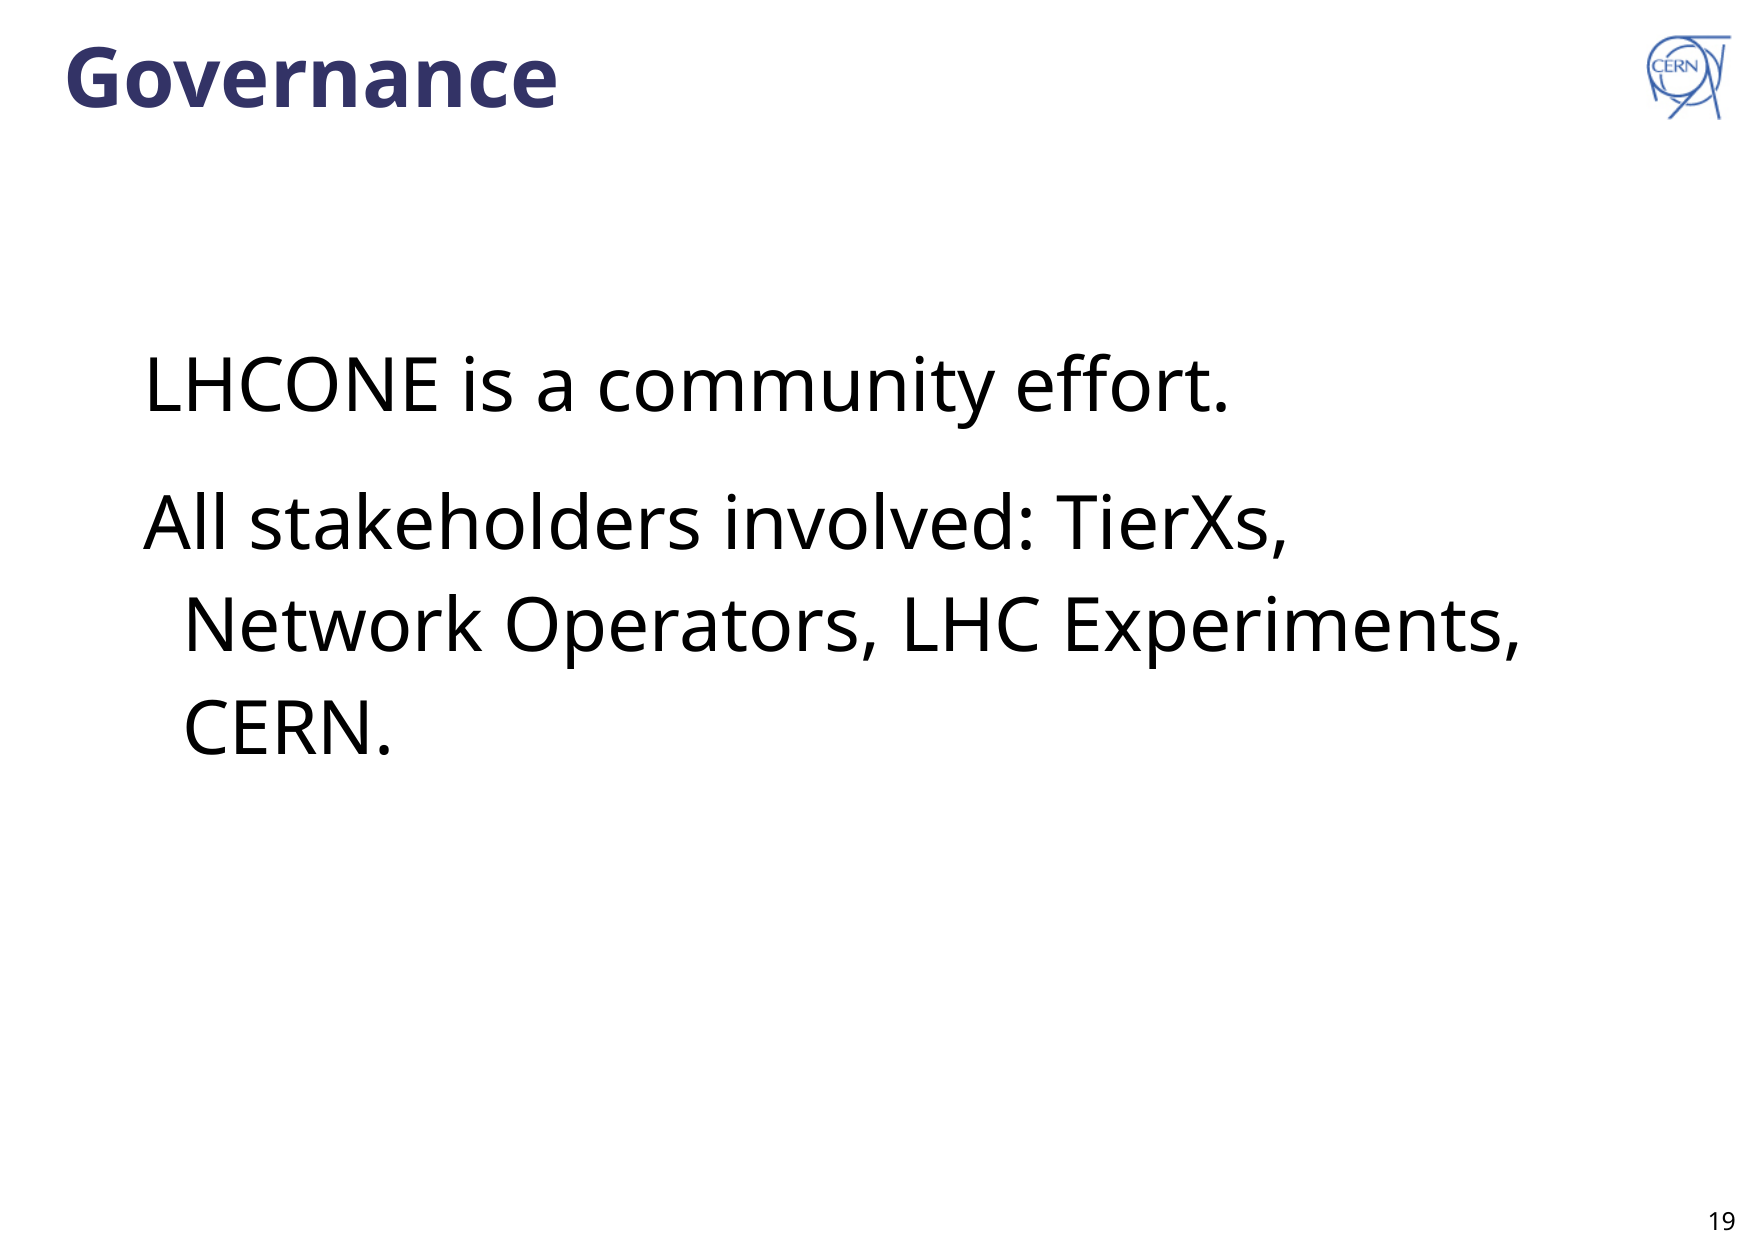

# Governance
LHCONE is a community effort.
All stakeholders involved: TierXs, Network Operators, LHC Experiments, CERN.
19